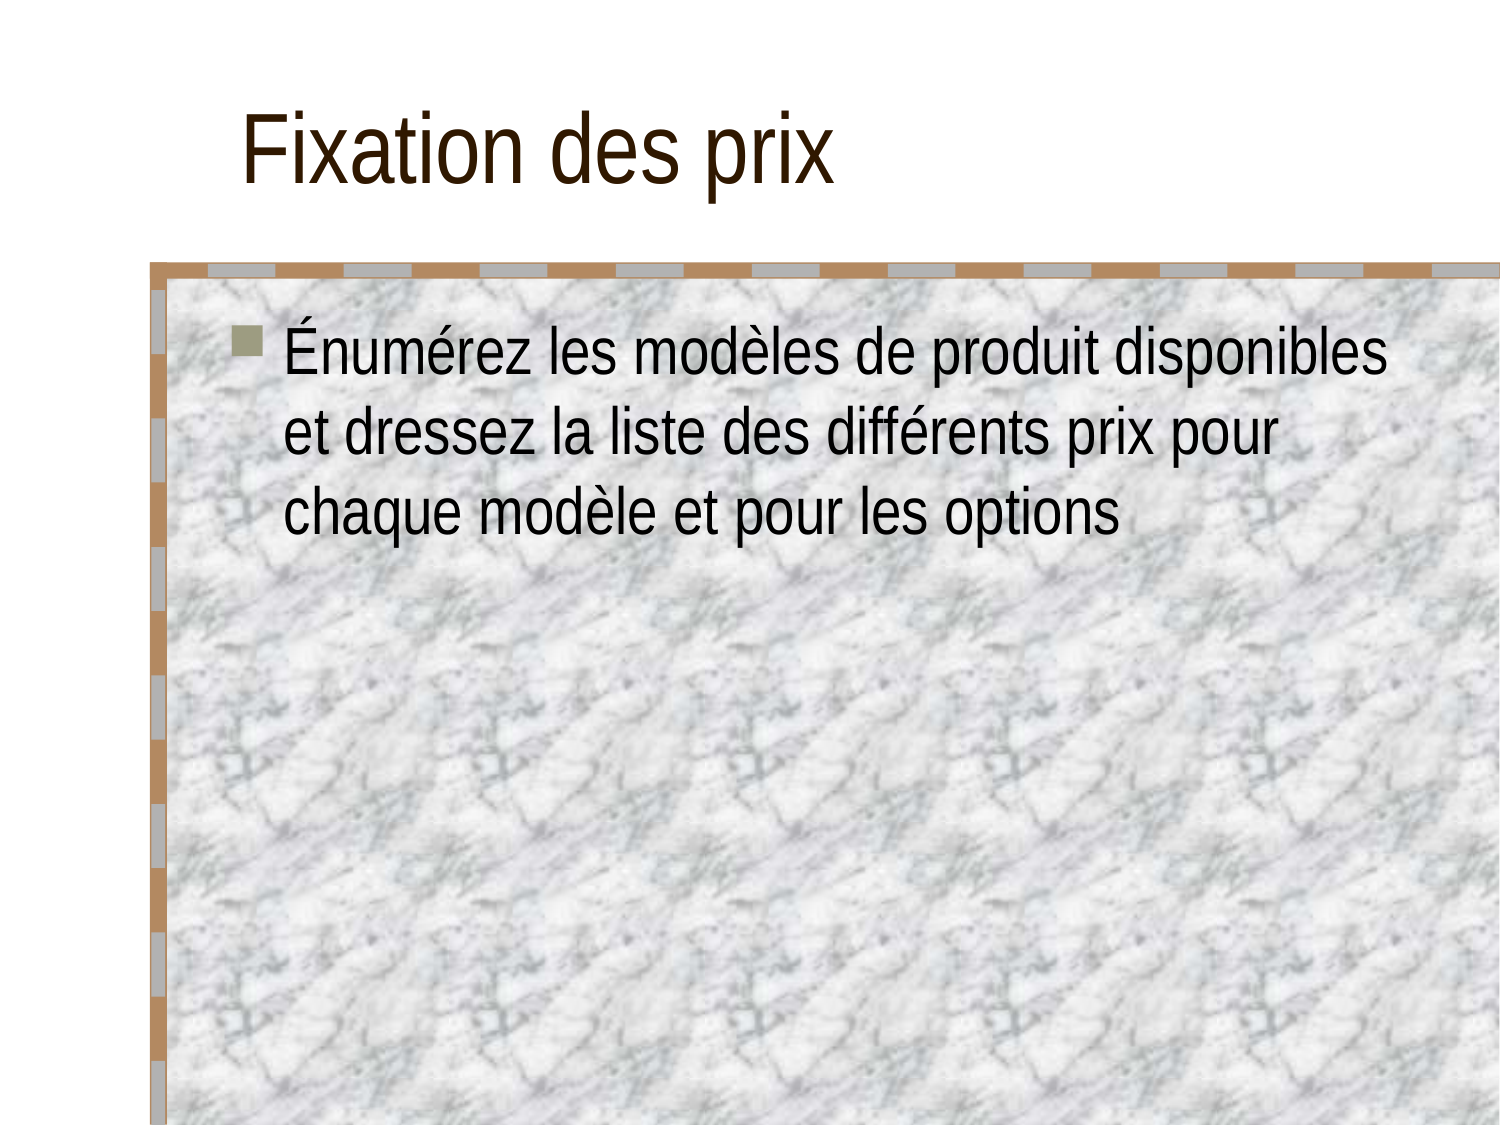

# Fixation des prix
Énumérez les modèles de produit disponibles et dressez la liste des différents prix pour chaque modèle et pour les options